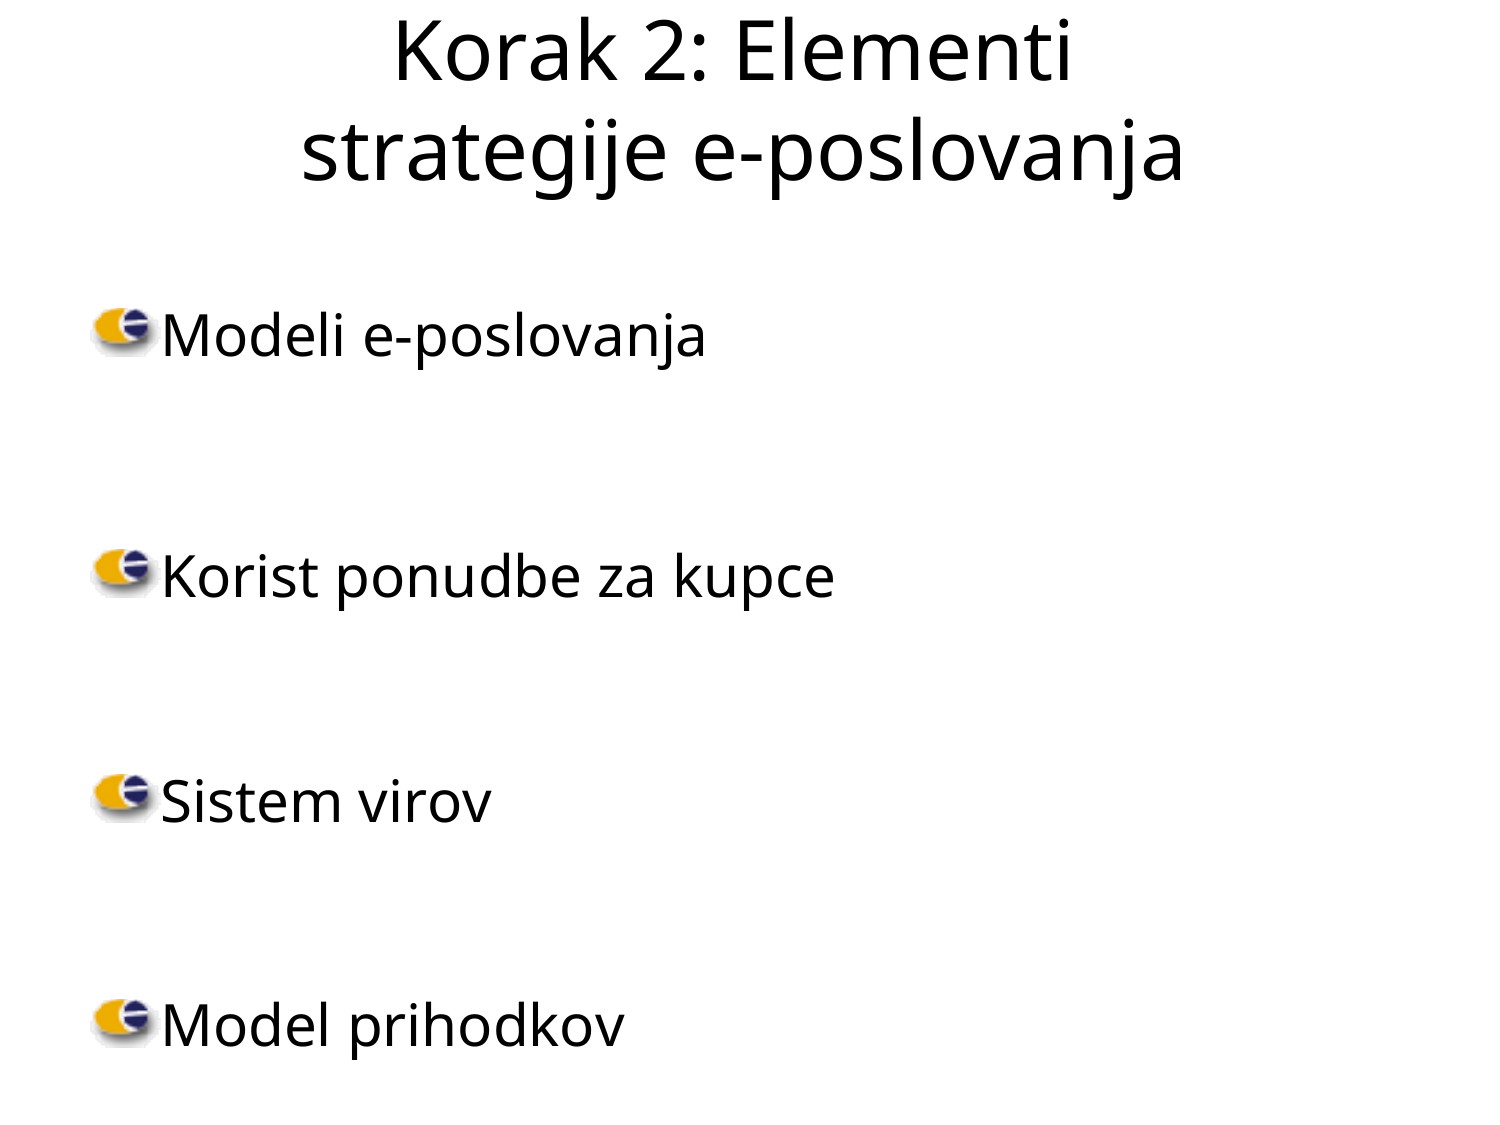

# Korak 2: Elementi strategije e-poslovanja
Modeli e-poslovanja
Korist ponudbe za kupce
Sistem virov
Model prihodkov